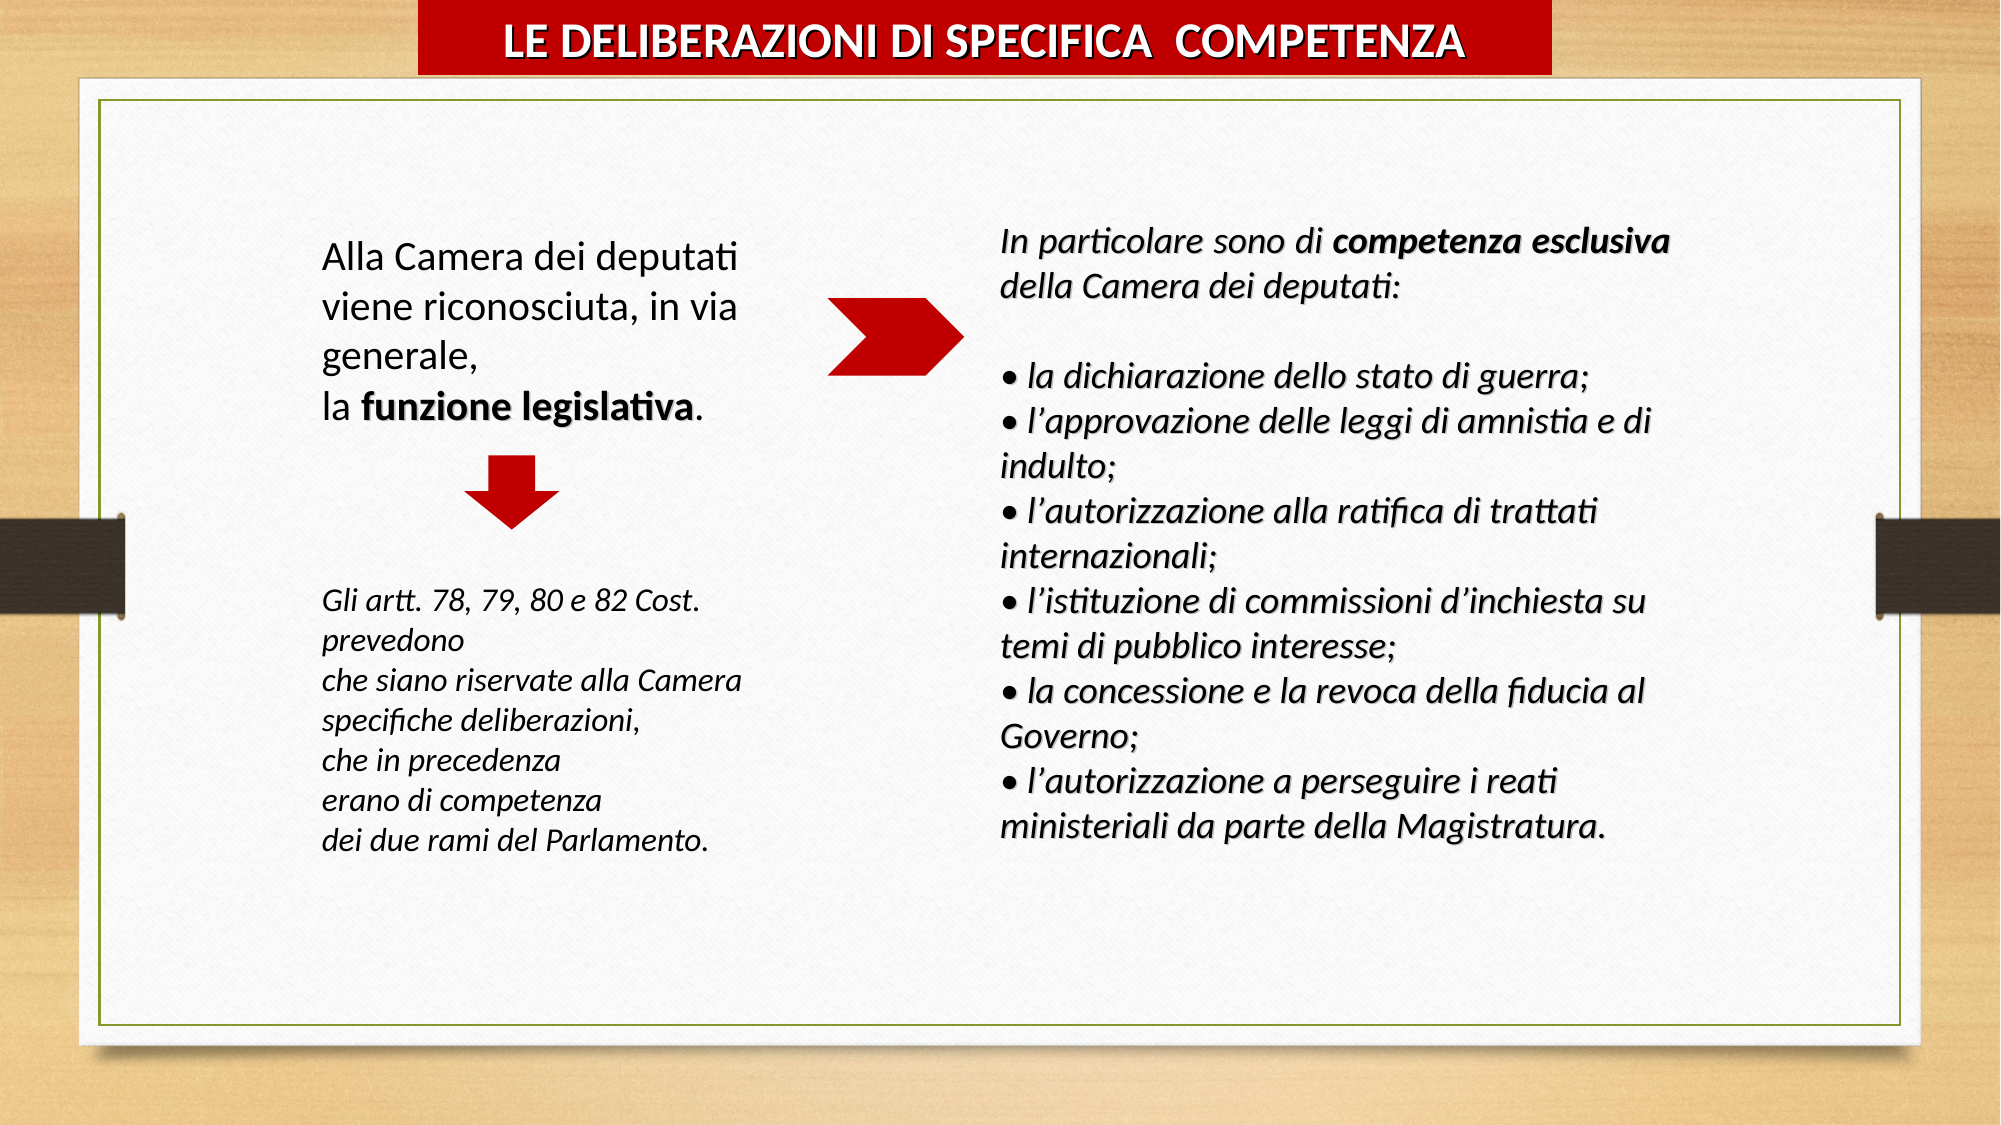

LE DELIBERAZIONI DI SPECIFICA COMPETENZA
Alla Camera dei deputati
viene riconosciuta, in via generale,
la funzione legislativa.
Gli artt. 78, 79, 80 e 82 Cost.
prevedono
che siano riservate alla Camera
specifiche deliberazioni,
che in precedenza
erano di competenza
dei due rami del Parlamento.
In particolare sono di competenza esclusiva della Camera dei deputati:
• la dichiarazione dello stato di guerra;
• l’approvazione delle leggi di amnistia e di indulto;
• l’autorizzazione alla ratifica di trattati internazionali;
• l’istituzione di commissioni d’inchiesta su temi di pubblico interesse;
• la concessione e la revoca della fiducia al Governo;
• l’autorizzazione a perseguire i reati ministeriali da parte della Magistratura.